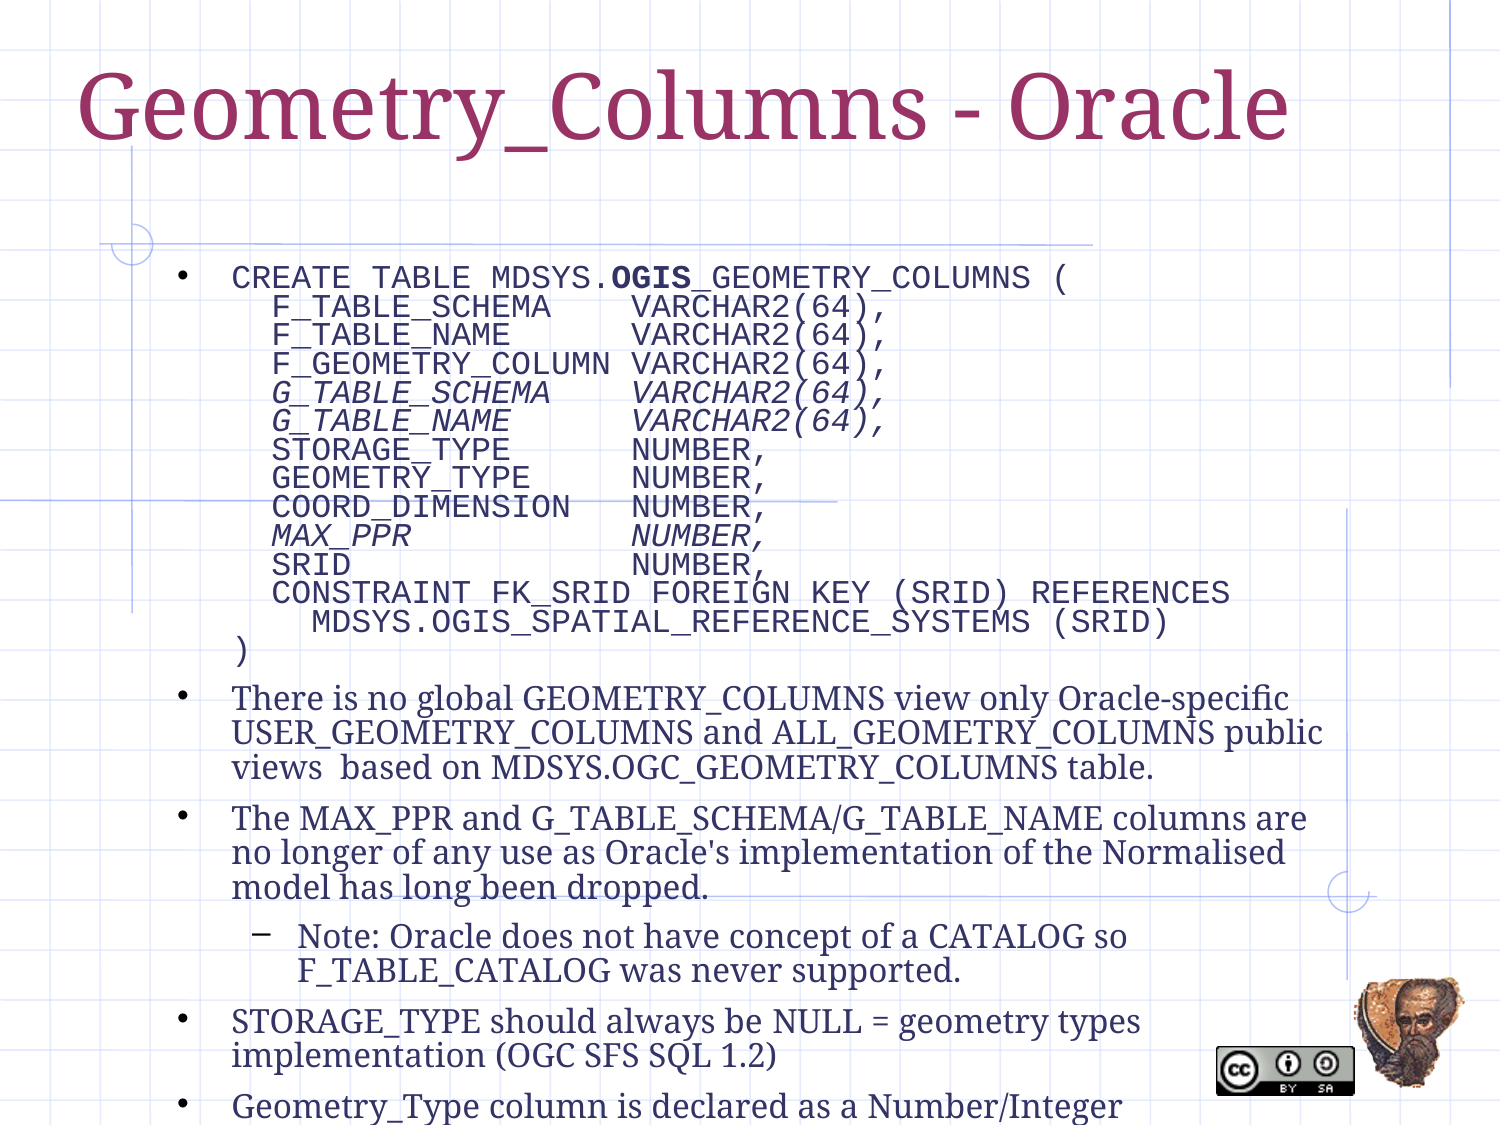

# Geometry_Columns - Oracle
CREATE TABLE MDSYS.OGIS_GEOMETRY_COLUMNS (
 F_TABLE_SCHEMA VARCHAR2(64),
 F_TABLE_NAME VARCHAR2(64),
 F_GEOMETRY_COLUMN VARCHAR2(64),
 G_TABLE_SCHEMA VARCHAR2(64),
 G_TABLE_NAME VARCHAR2(64),
 STORAGE_TYPE NUMBER,
 GEOMETRY_TYPE NUMBER,
 COORD_DIMENSION NUMBER,
 MAX_PPR NUMBER,
 SRID NUMBER,
 CONSTRAINT FK_SRID FOREIGN KEY (SRID) REFERENCES
 MDSYS.OGIS_SPATIAL_REFERENCE_SYSTEMS (SRID)
)
There is no global GEOMETRY_COLUMNS view only Oracle-specific USER_GEOMETRY_COLUMNS and ALL_GEOMETRY_COLUMNS public views based on MDSYS.OGC_GEOMETRY_COLUMNS table.
The MAX_PPR and G_TABLE_SCHEMA/G_TABLE_NAME columns are no longer of any use as Oracle's implementation of the Normalised model has long been dropped.
Note: Oracle does not have concept of a CATALOG so F_TABLE_CATALOG was never supported.
STORAGE_TYPE should always be NULL = geometry types implementation (OGC SFS SQL 1.2)
Geometry_Type column is declared as a Number/Integer